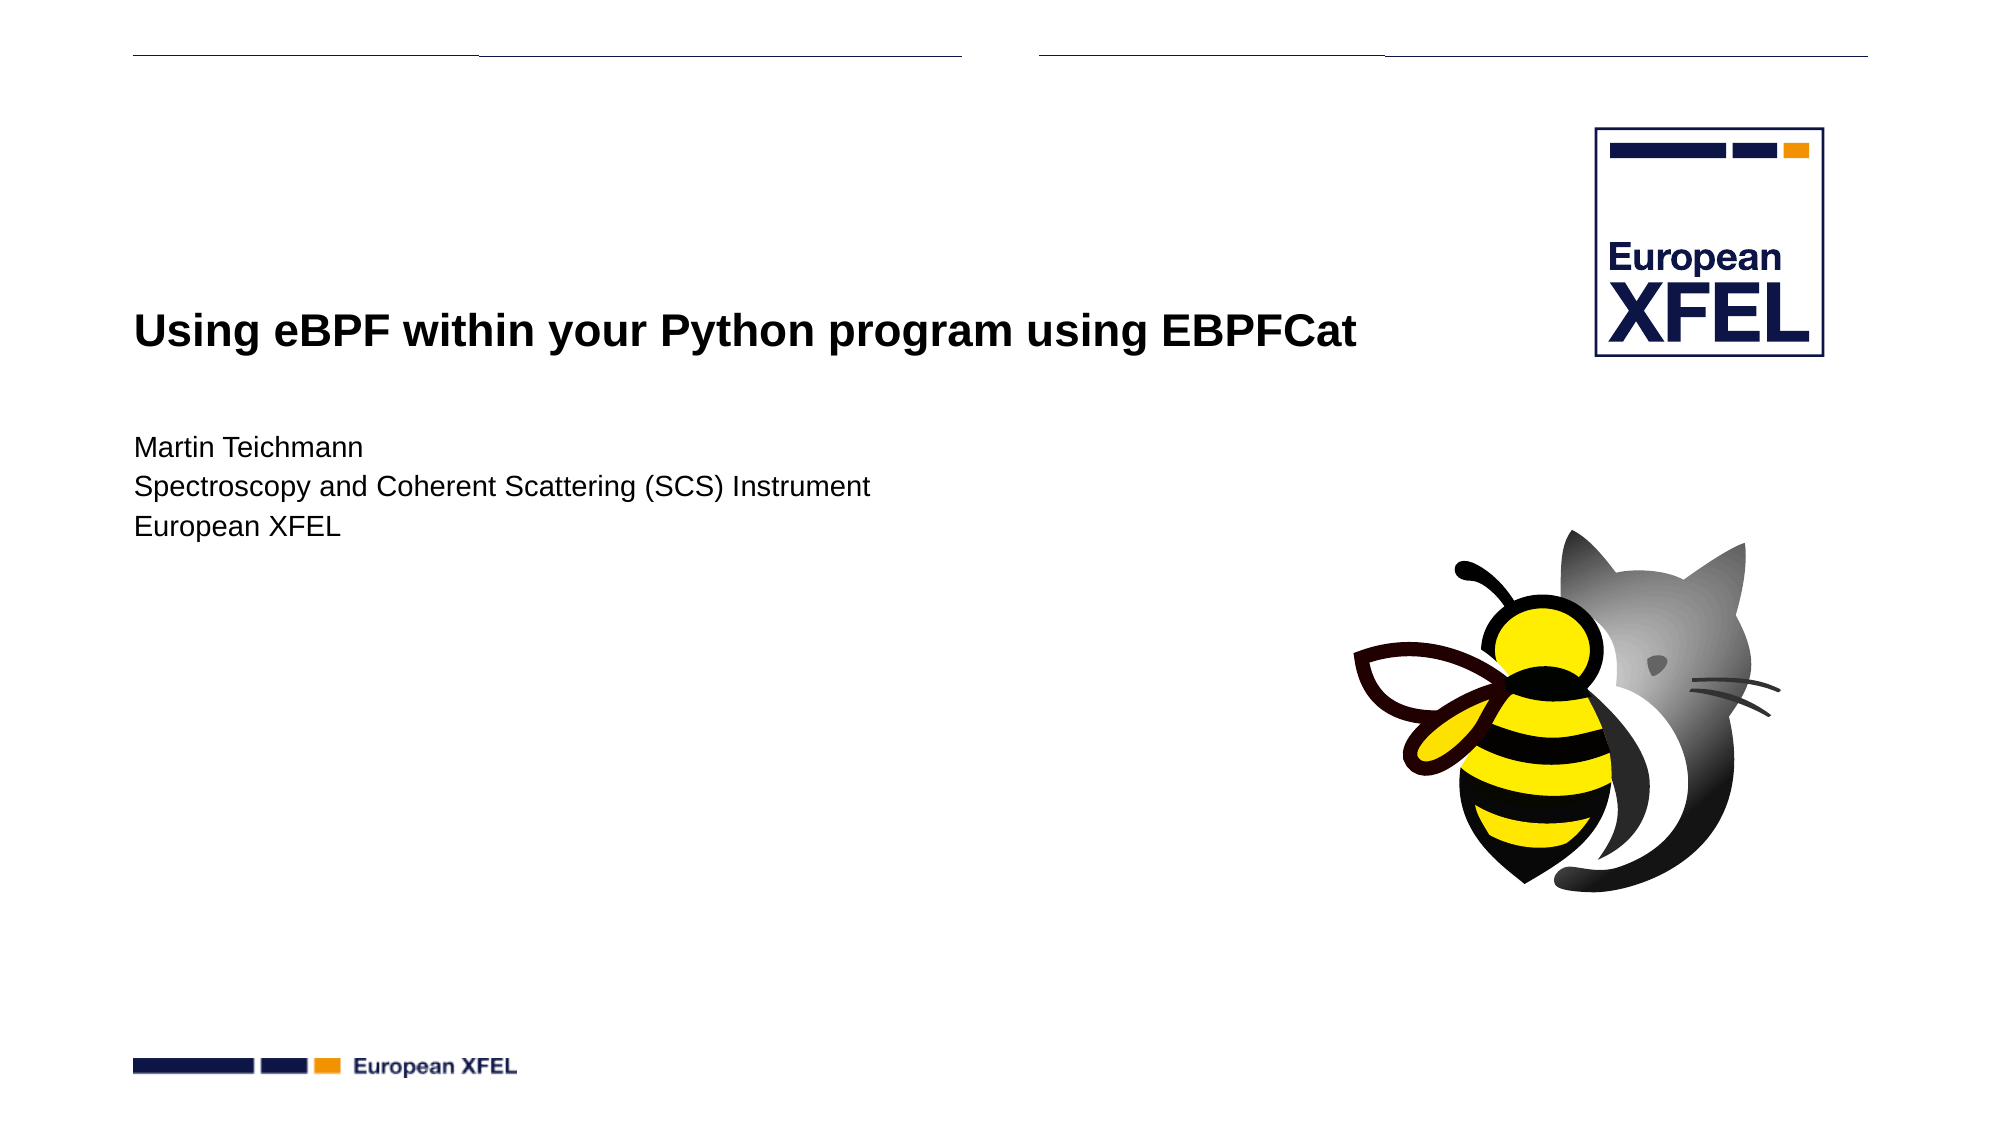

# Using eBPF within your Python program using EBPFCat
Martin Teichmann
Spectroscopy and Coherent Scattering (SCS) Instrument
European XFEL